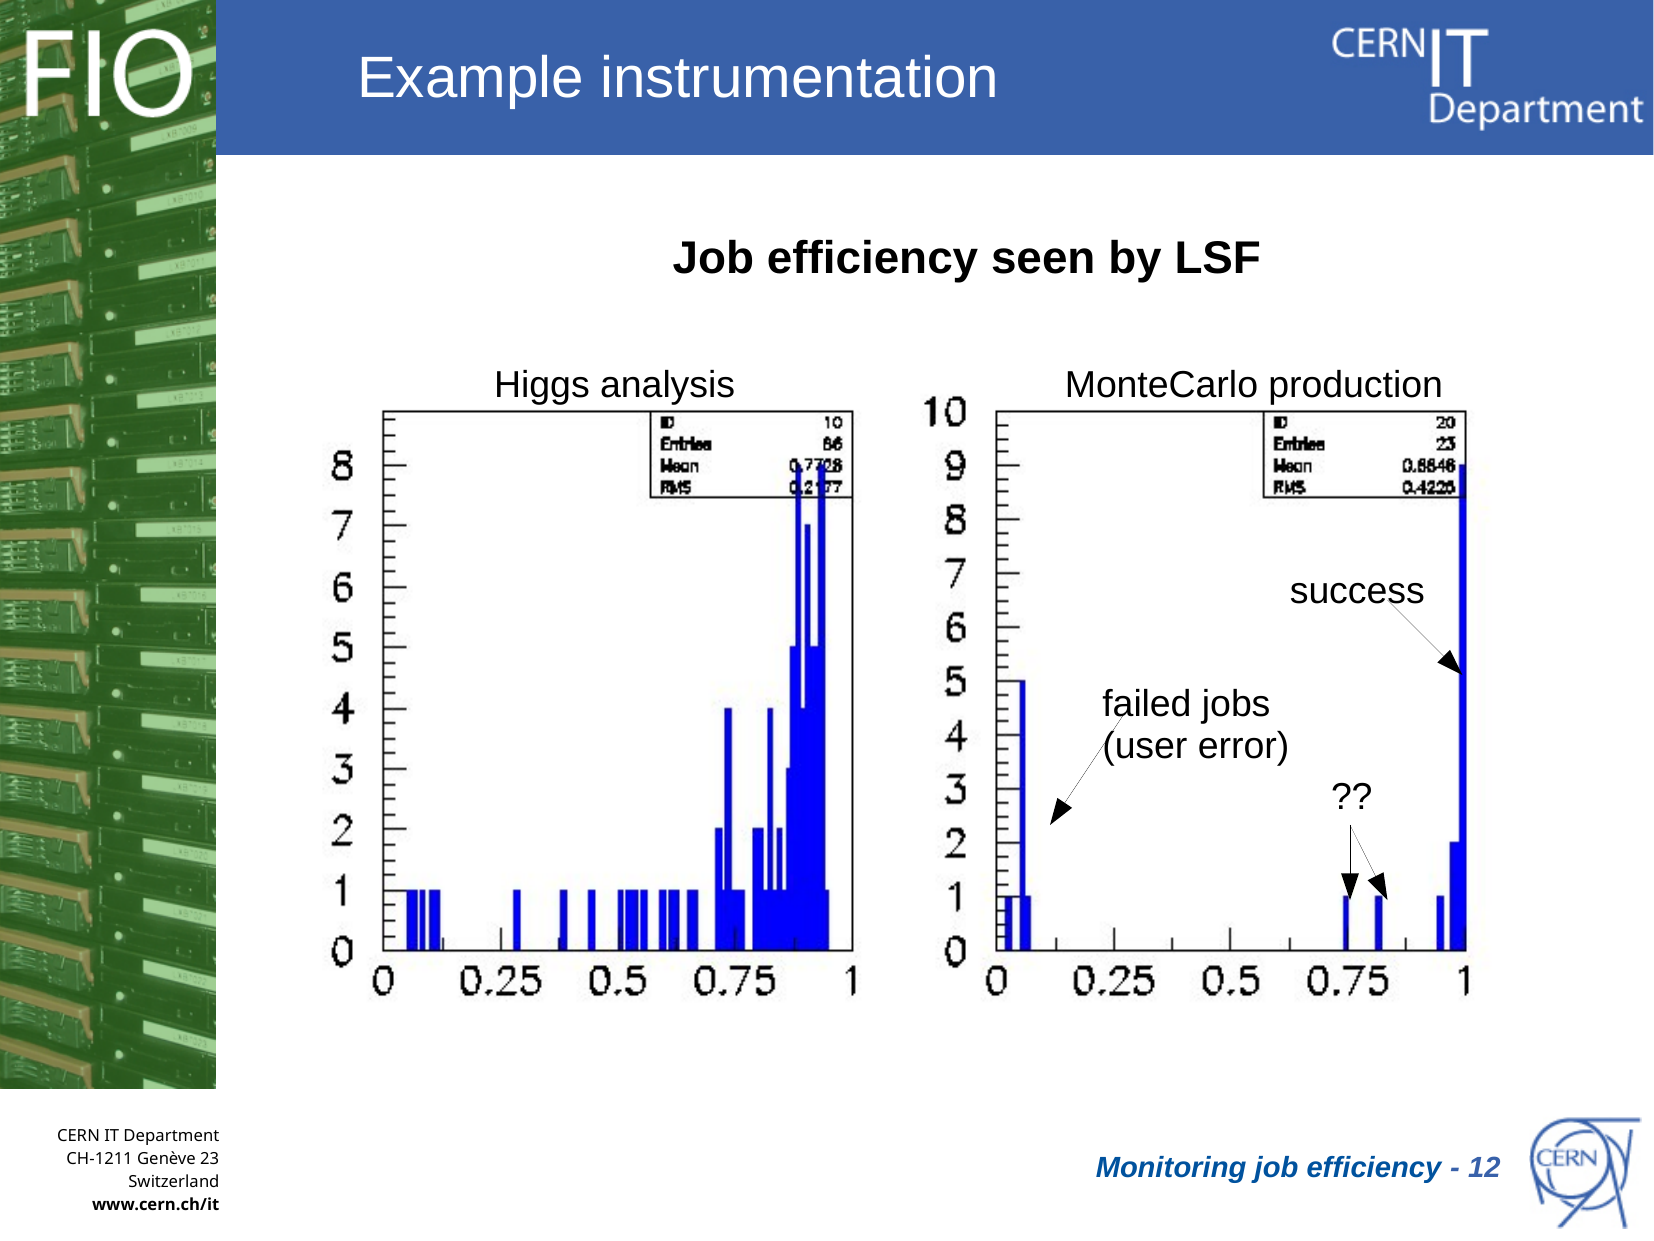

Example instrumentation
Job efficiency seen by LSF
Higgs analysis
MonteCarlo production
success
failed jobs
(user error)
??